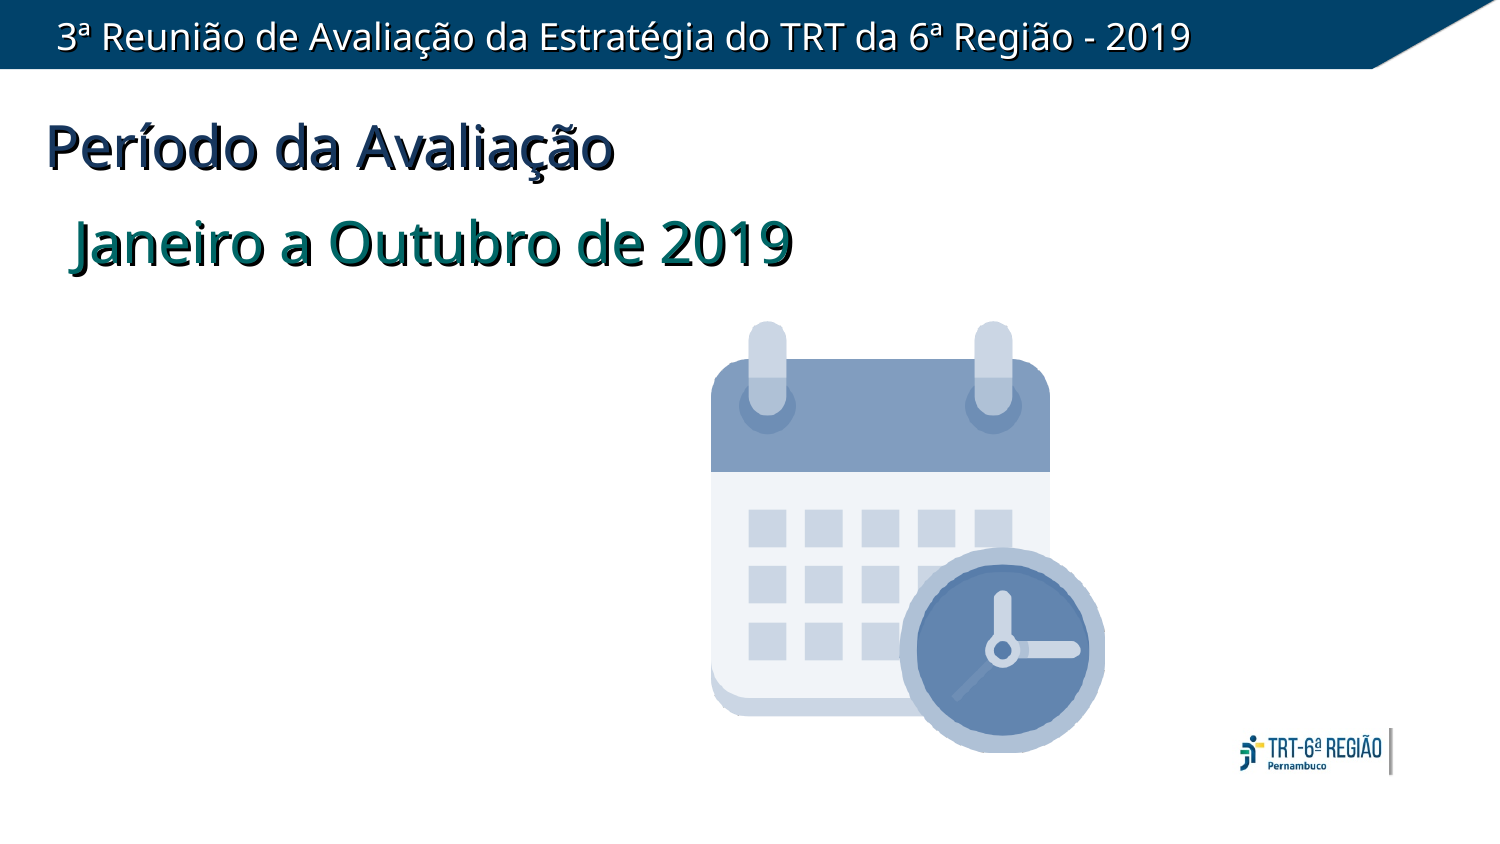

3ª Reunião de Avaliação da Estratégia do TRT da 6ª Região - 2019
# Período da Avaliação
Janeiro a Outubro de 2019